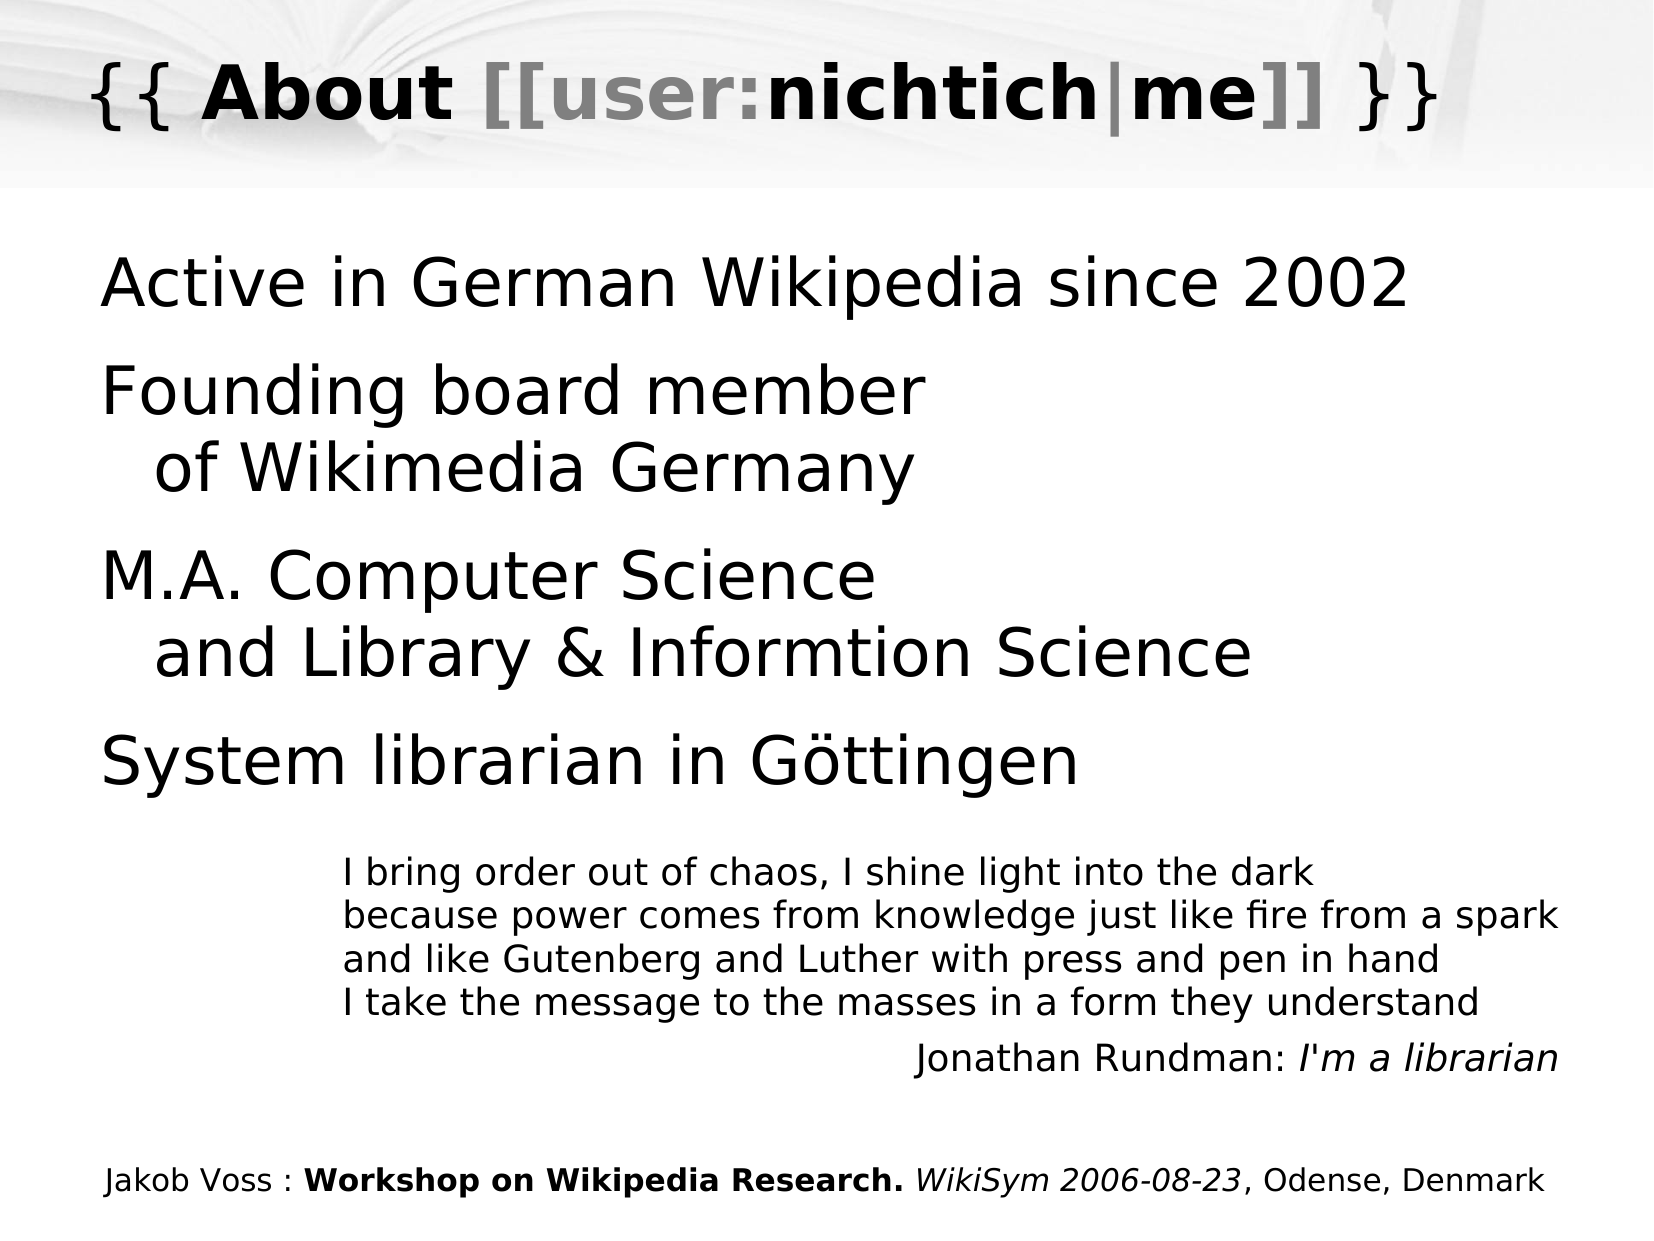

# {{ About [[user:nichtich|me]] }}
Active in German Wikipedia since 2002
Founding board member
of Wikimedia Germany
M.A. Computer Science
and Library & Informtion Science
System librarian in Göttingen
I bring order out of chaos, I shine light into the dark
because power comes from knowledge just like fire from a spark
and like Gutenberg and Luther with press and pen in hand
I take the message to the masses in a form they understand
Jonathan Rundman: I'm a librarian